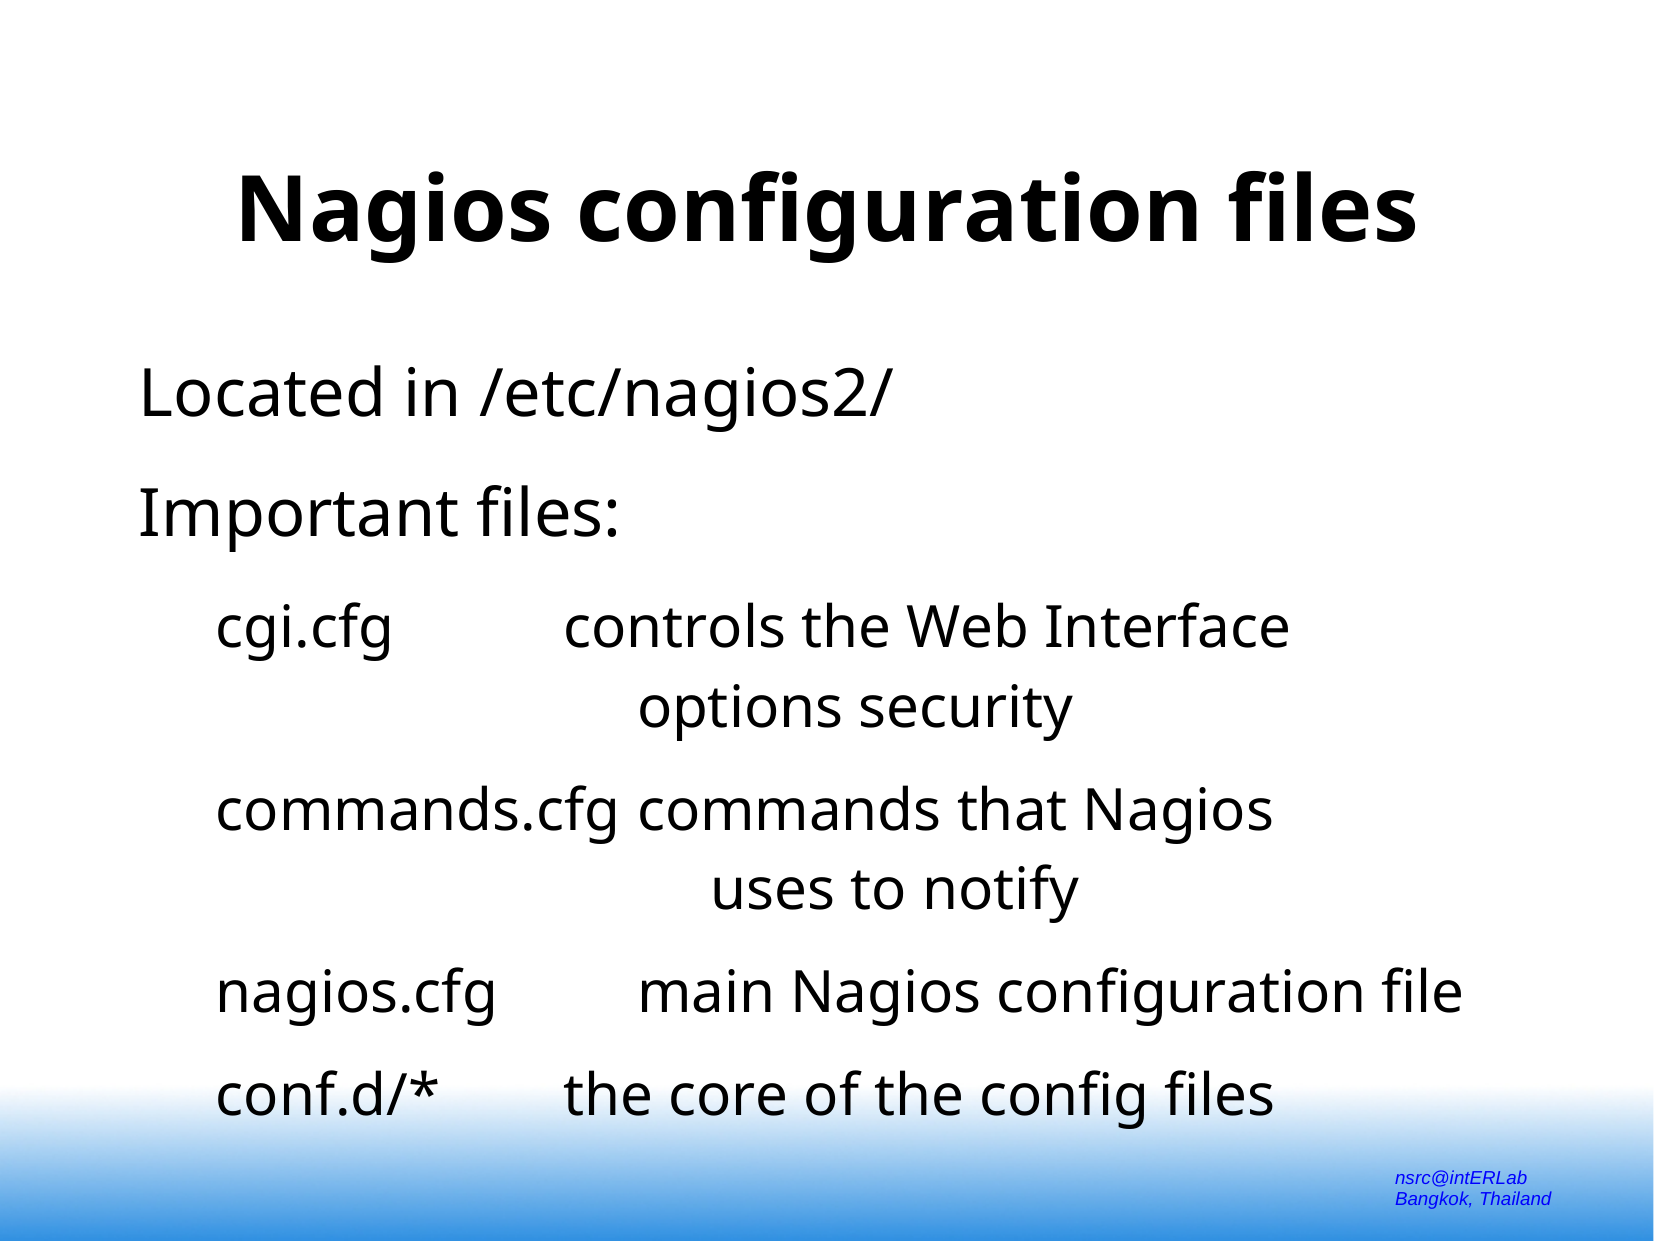

# Nagios configuration files
Located in /etc/nagios2/
Important files:
cgi.cfg			controls the Web Interface
						options security
commands.cfg	commands that Nagios
 						uses to notify
nagios.cfg		main Nagios configuration file
conf.d/*		the core of the config files